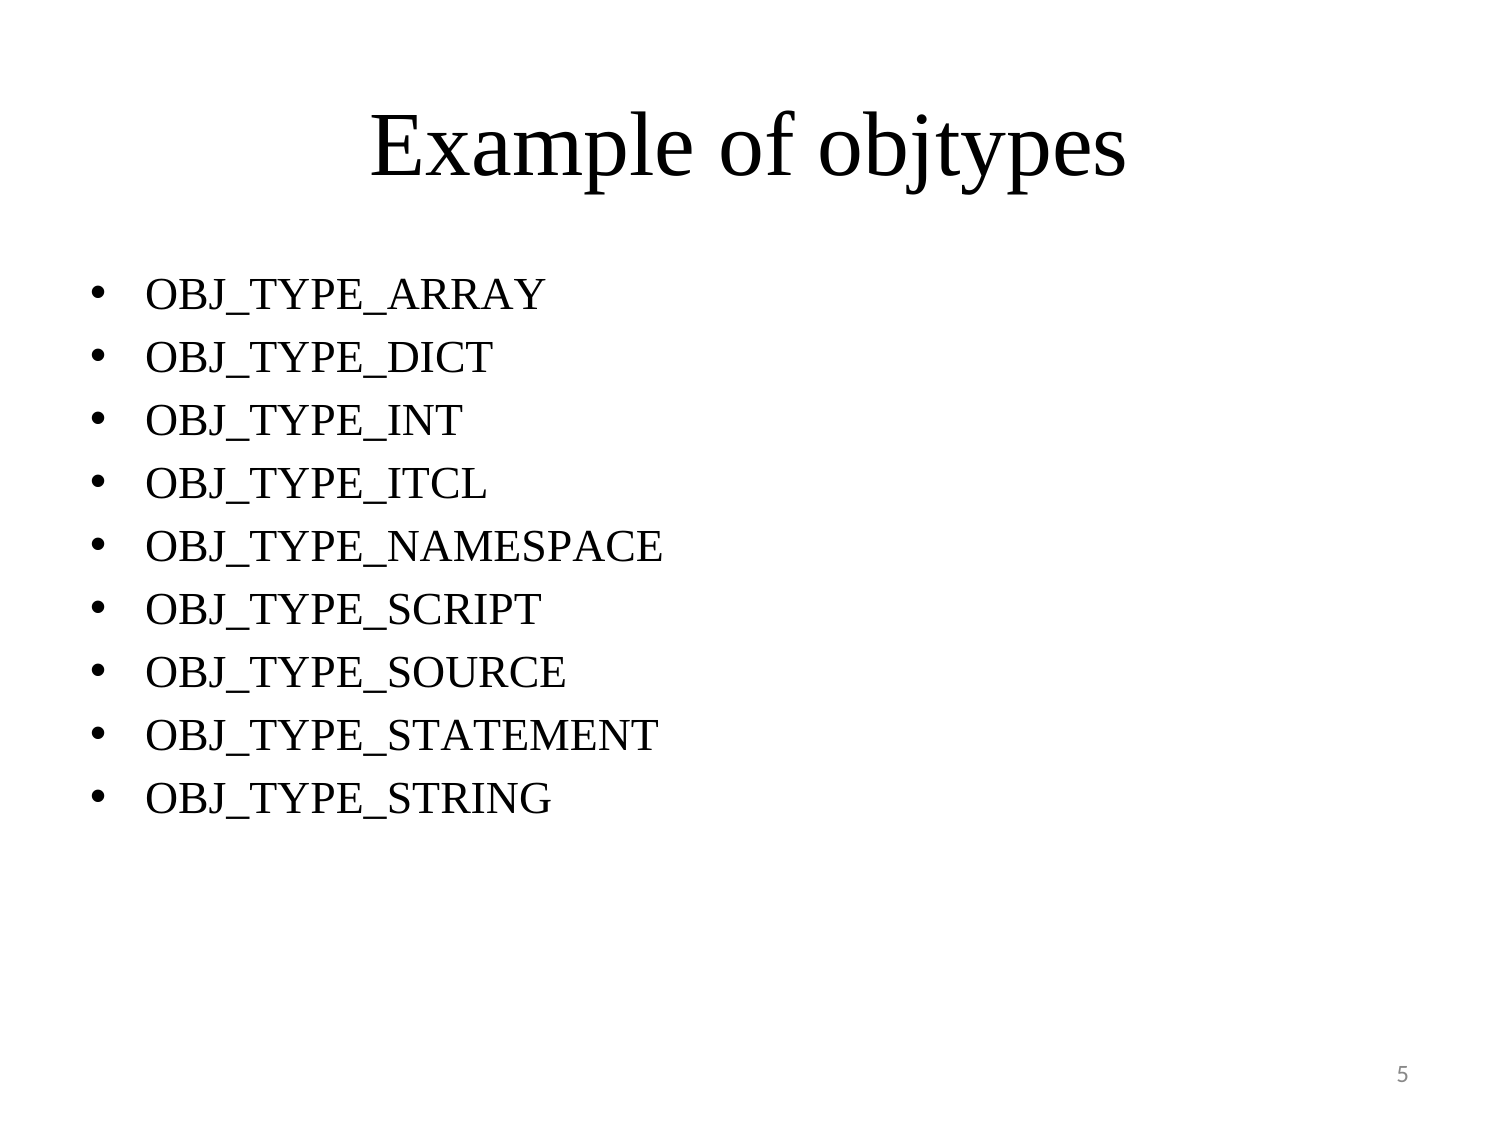

Example of objtypes‏
OBJ_TYPE_ARRAY
OBJ_TYPE_DICT
OBJ_TYPE_INT
OBJ_TYPE_ITCL
OBJ_TYPE_NAMESPACE
OBJ_TYPE_SCRIPT
OBJ_TYPE_SOURCE
OBJ_TYPE_STATEMENT
OBJ_TYPE_STRING
5